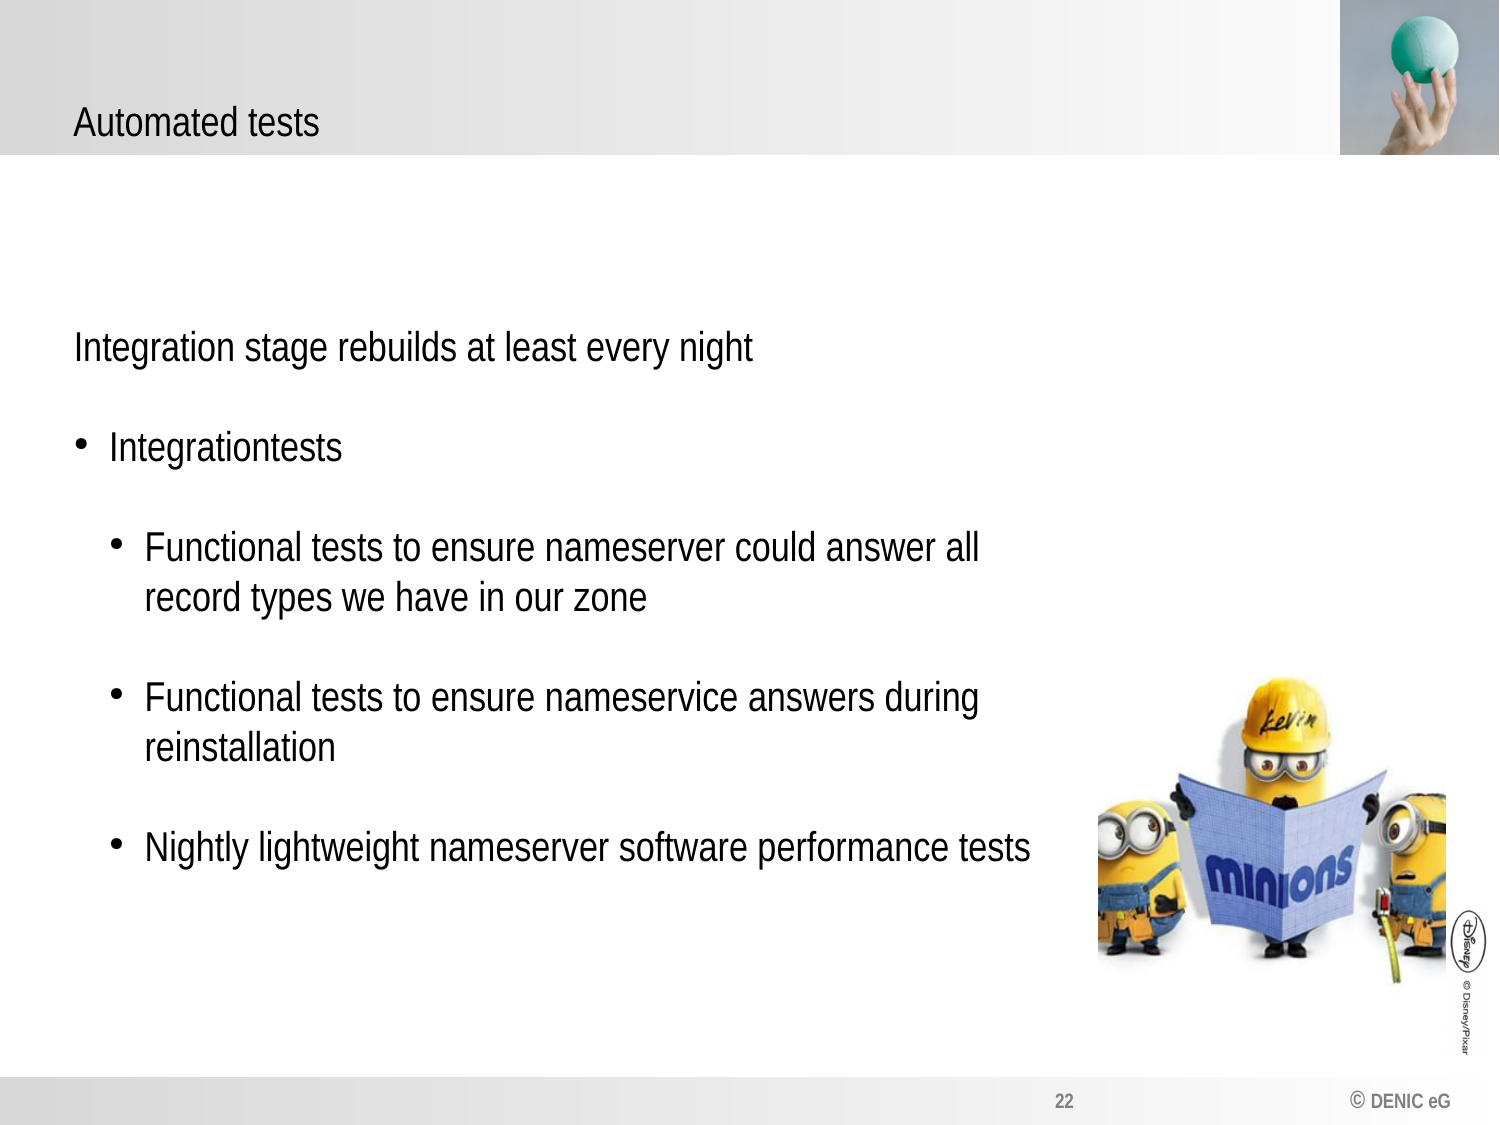

Automated tests
Integration stage rebuilds at least every night
Integrationtests
Functional tests to ensure nameserver could answer all record types we have in our zone
Functional tests to ensure nameservice answers during reinstallation
Nightly lightweight nameserver software performance tests
 © DENIC eG